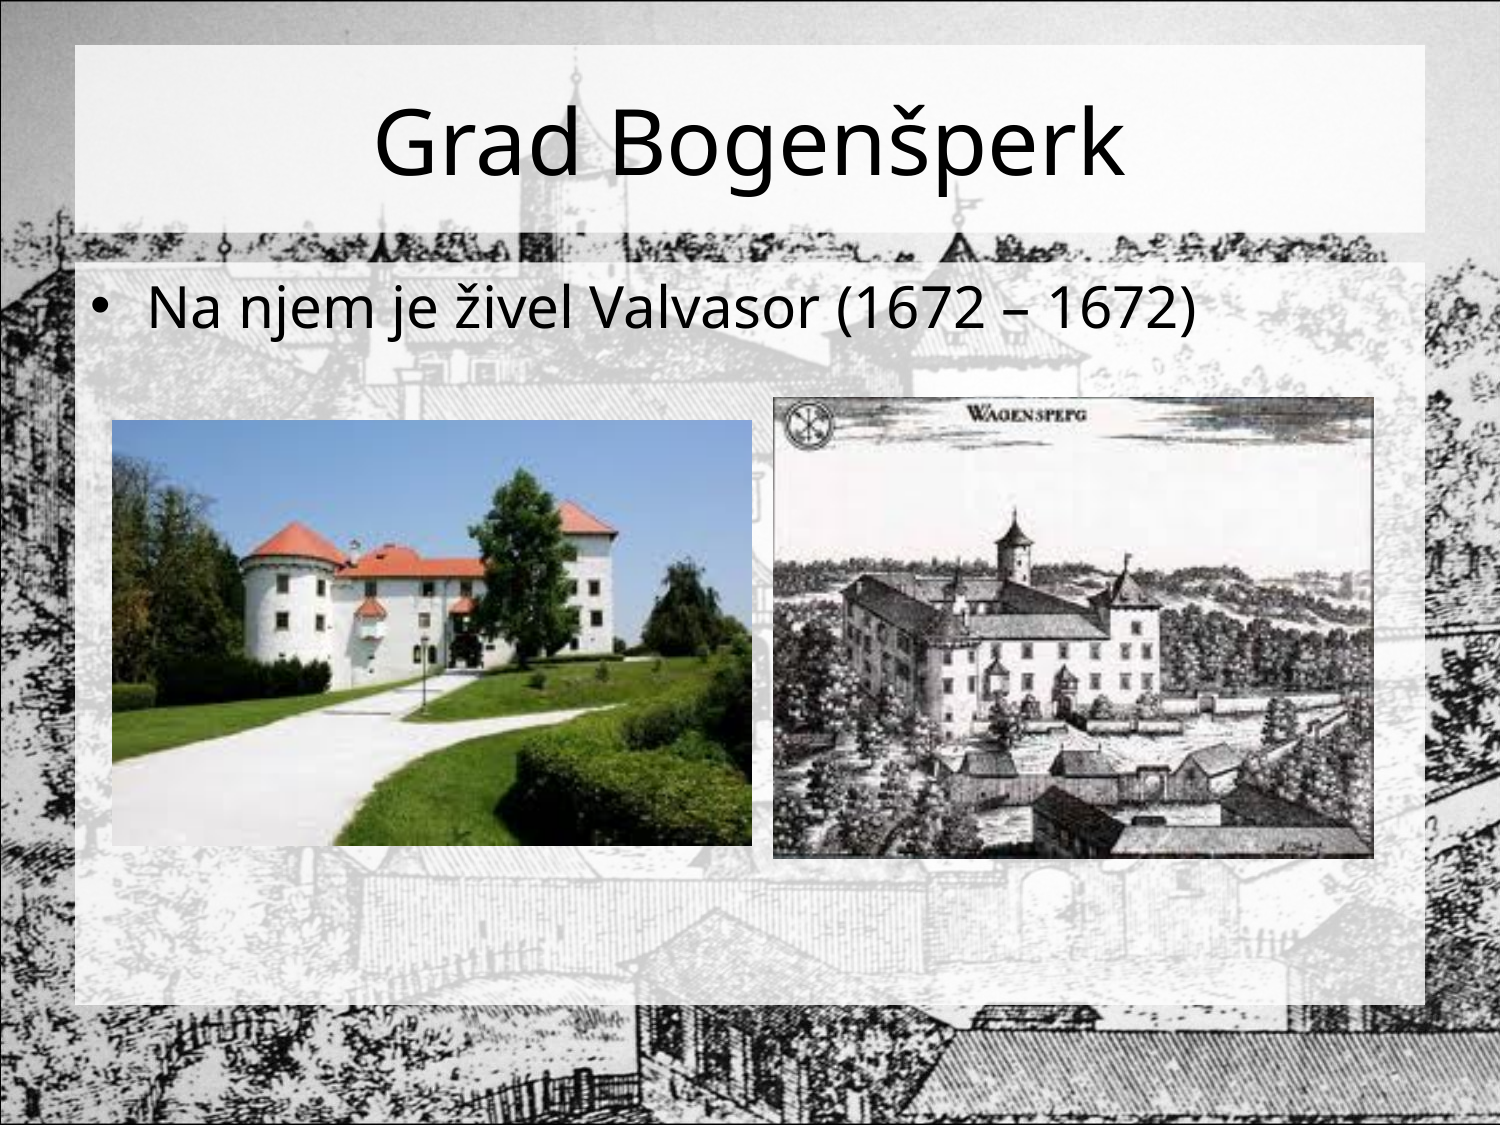

# Grad Bogenšperk
Na njem je živel Valvasor (1672 – 1672)